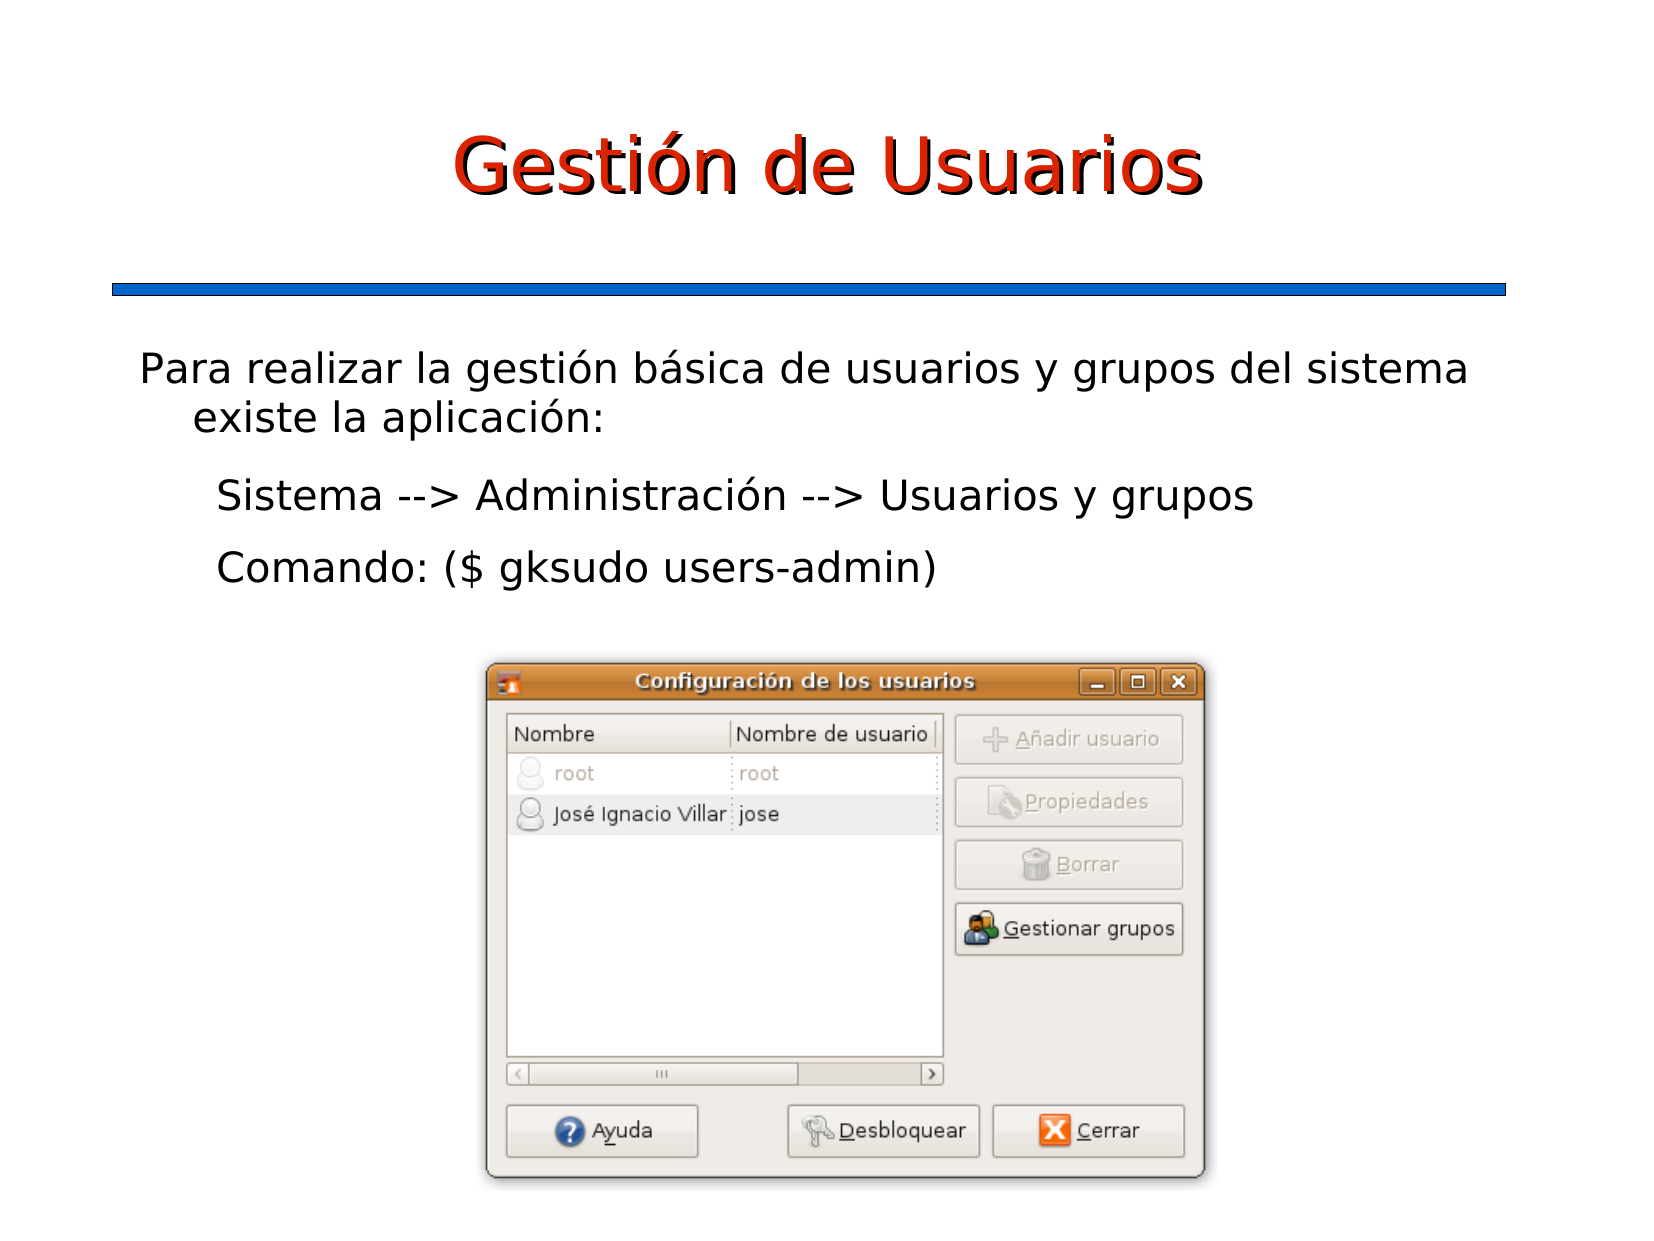

# Gestión de Usuarios
Para realizar la gestión básica de usuarios y grupos del sistema existe la aplicación:
Sistema --> Administración --> Usuarios y grupos
Comando: ($ gksudo users-admin)